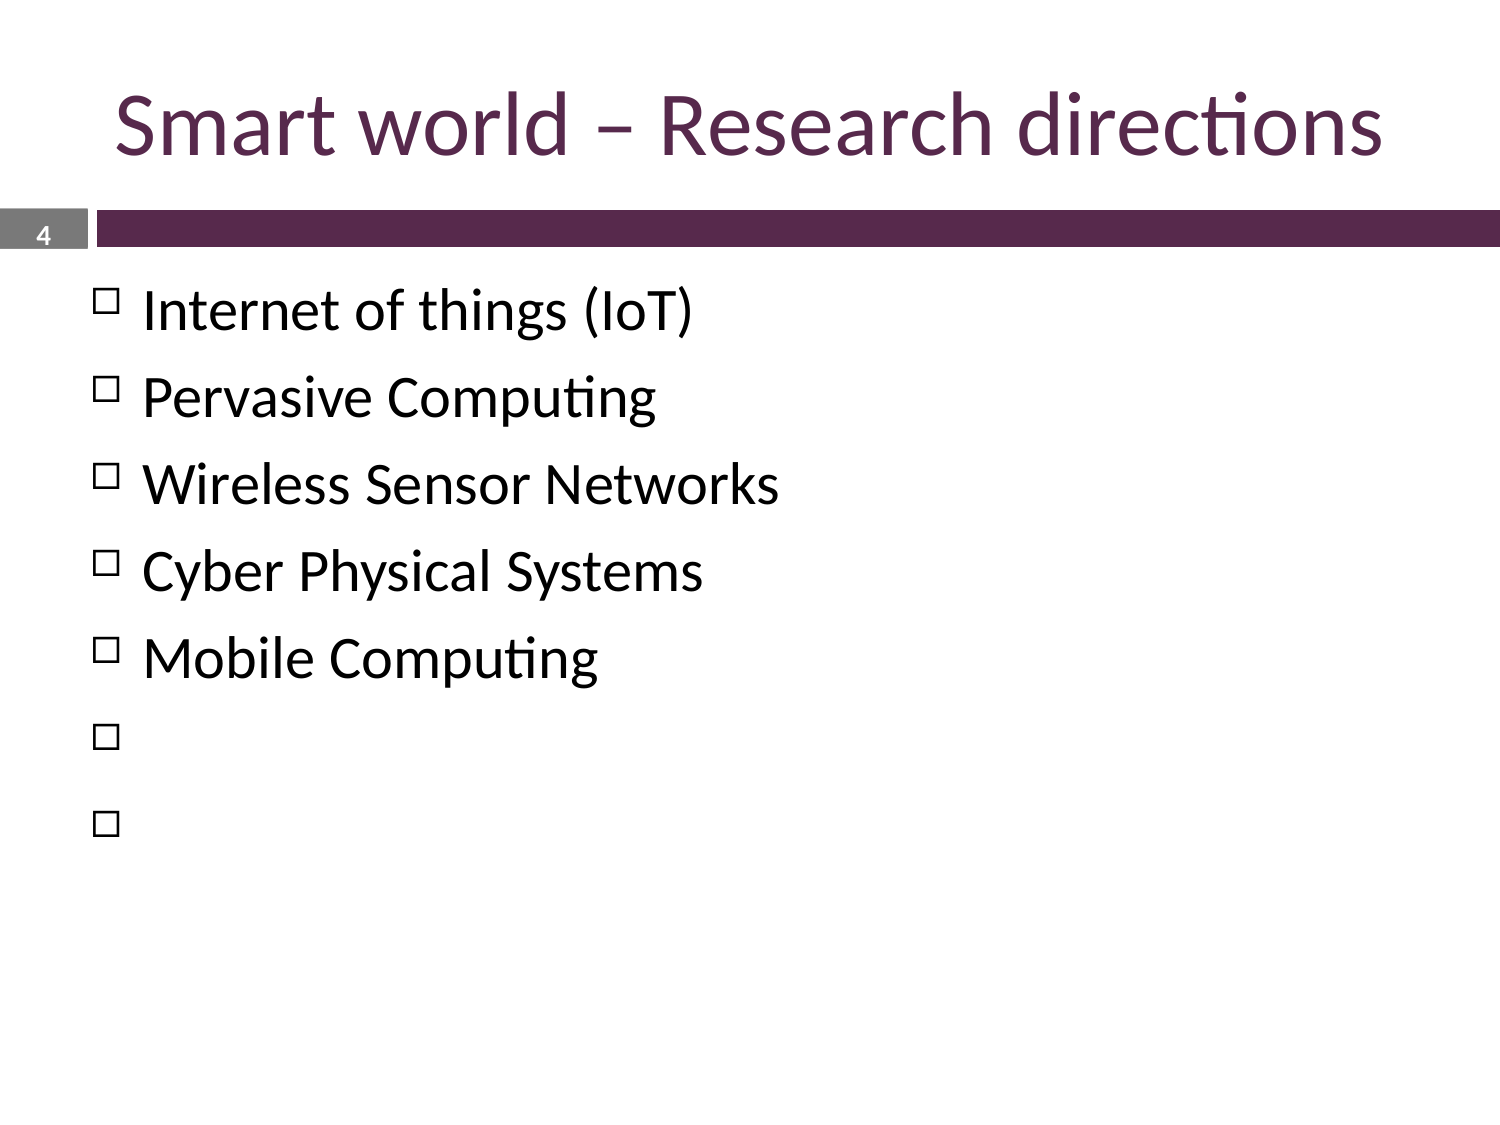

# Smart world – Research directions
Internet of things (IoT)
Pervasive Computing
Wireless Sensor Networks
Cyber Physical Systems
Mobile Computing